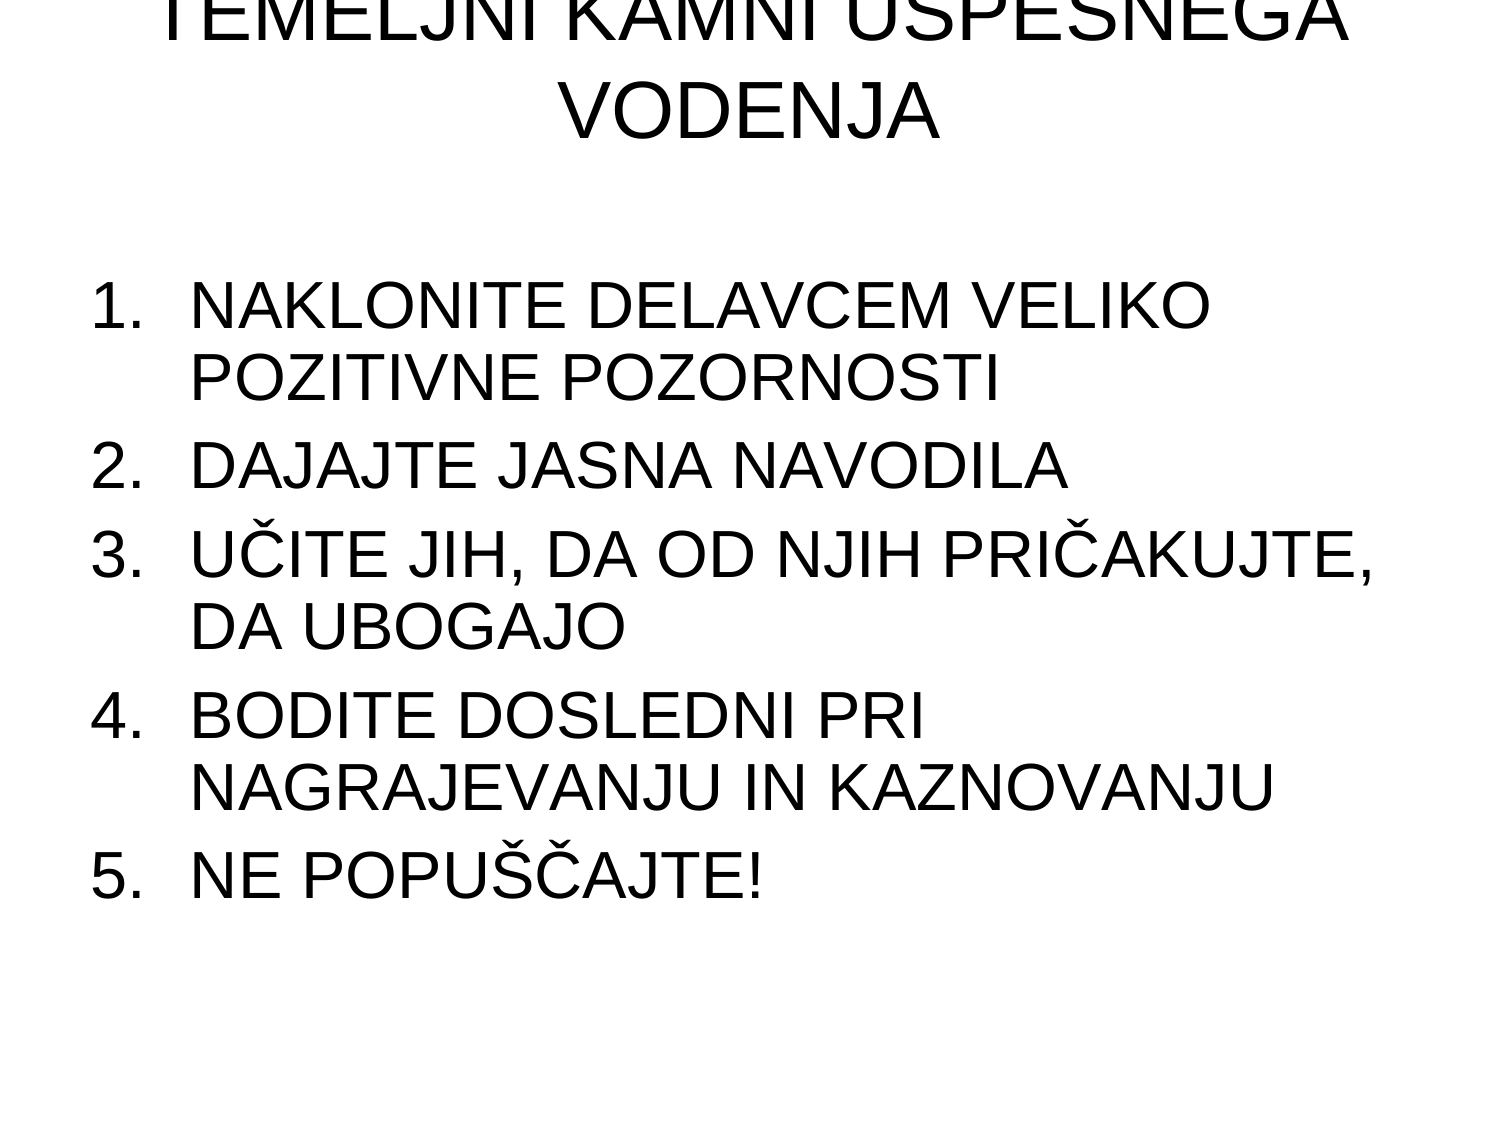

# TEMELJNI KAMNI USPEŠNEGA VODENJA
NAKLONITE DELAVCEM VELIKO POZITIVNE POZORNOSTI
DAJAJTE JASNA NAVODILA
UČITE JIH, DA OD NJIH PRIČAKUJTE, DA UBOGAJO
BODITE DOSLEDNI PRI NAGRAJEVANJU IN KAZNOVANJU
NE POPUŠČAJTE!